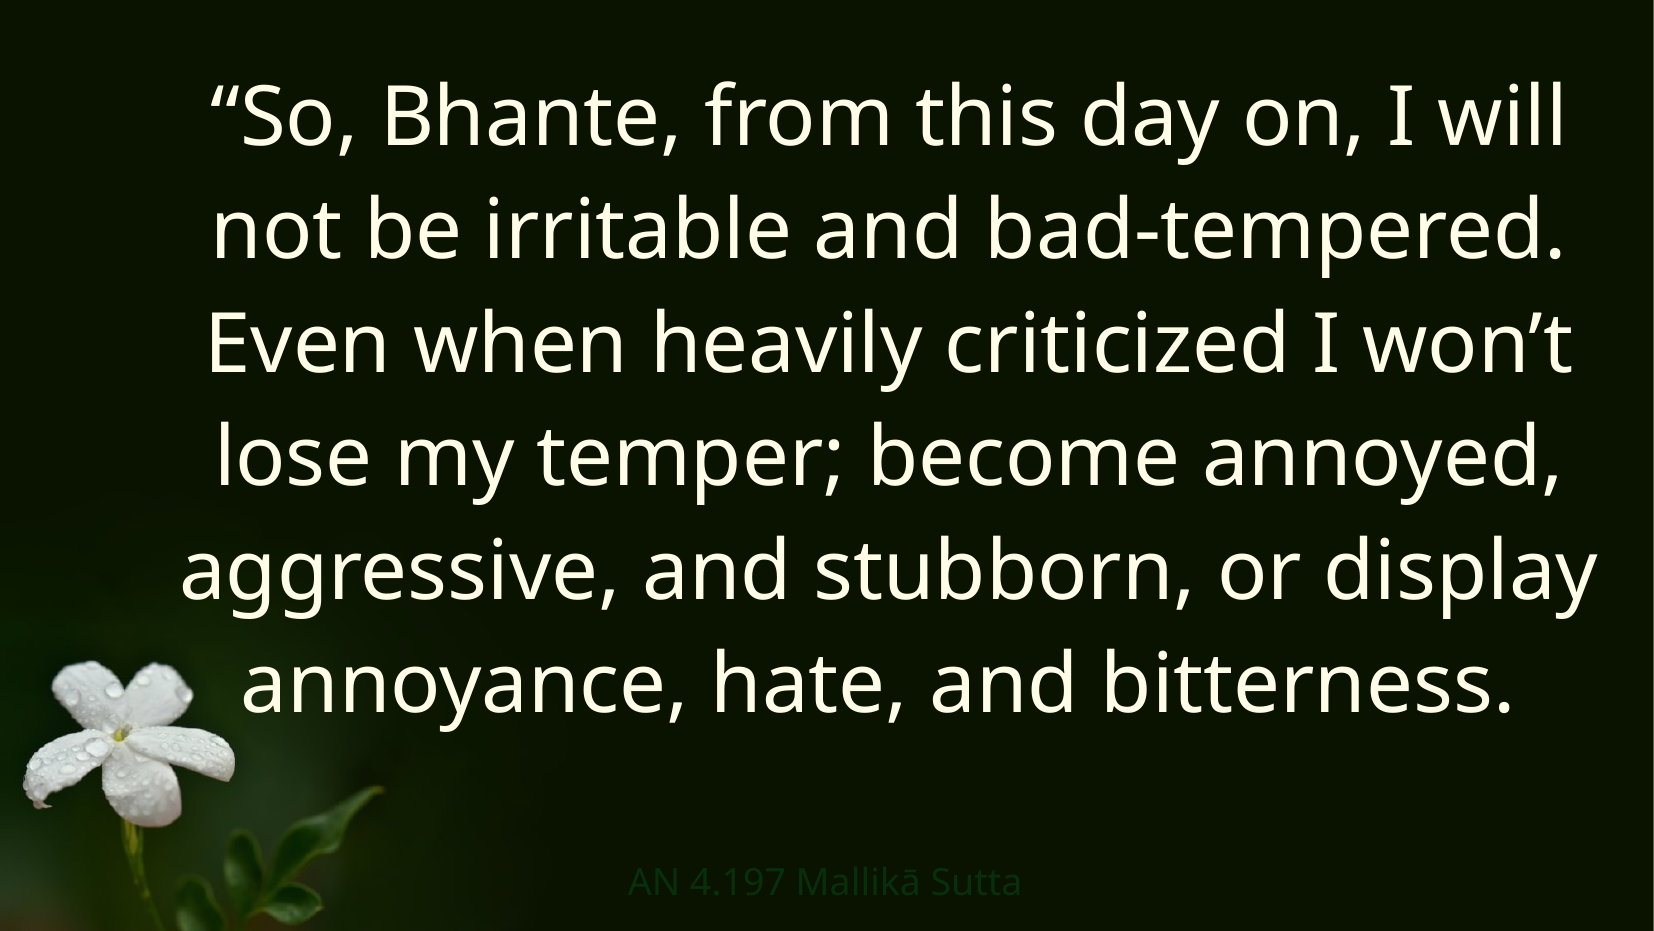

# “So, Bhante, from this day on, I will not be irritable and bad-tempered. Even when heavily criticized I won’t lose my temper; become annoyed, aggressive, and stubborn, or display annoyance, hate, and bitterness.
AN 4.197 Mallikā Sutta